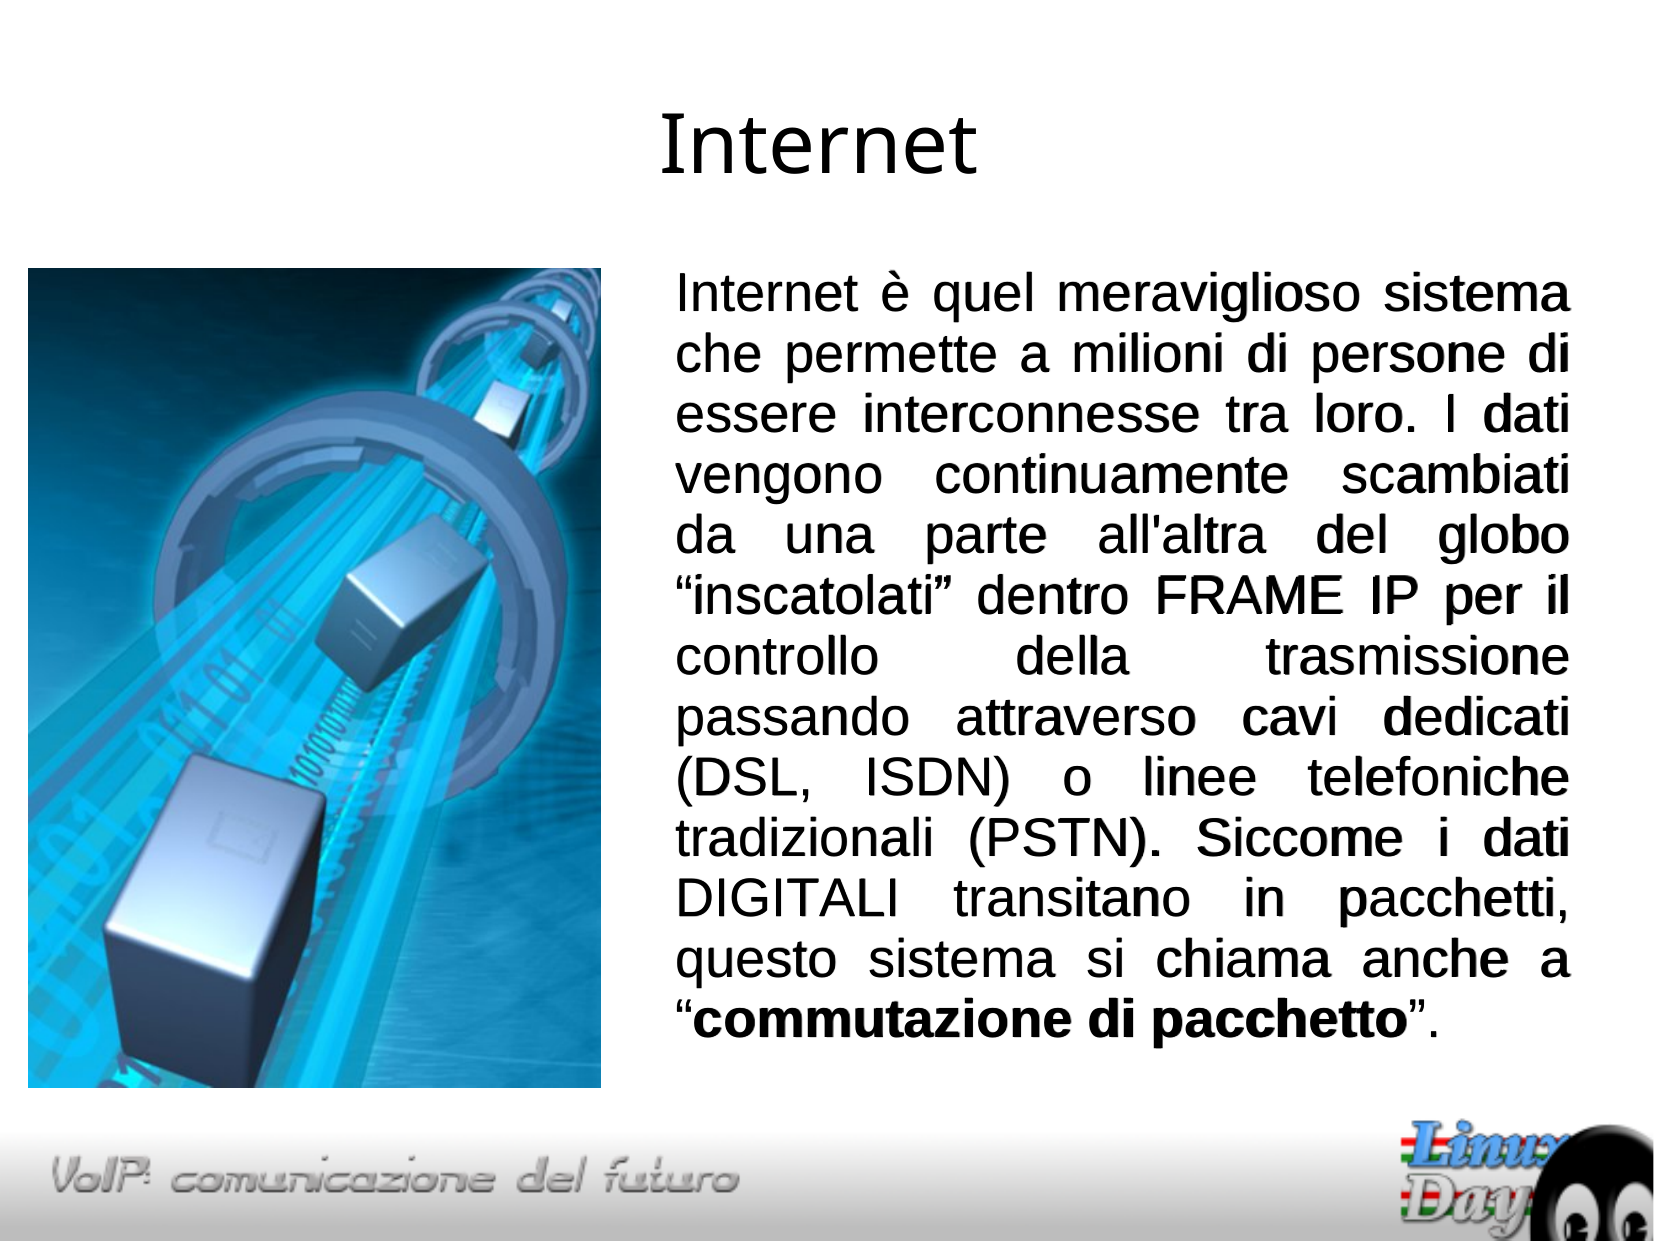

# Internet
Internet è quel meraviglioso sistema che permette a milioni di persone di essere interconnesse tra loro. I dati vengono continuamente scambiati da una parte all'altra del globo “inscatolati” dentro FRAME IP per il controllo della trasmissione passando attraverso cavi dedicati (DSL, ISDN) o linee telefoniche tradizionali (PSTN). Siccome i dati DIGITALI transitano in pacchetti, questo sistema si chiama anche a “commutazione di pacchetto”.